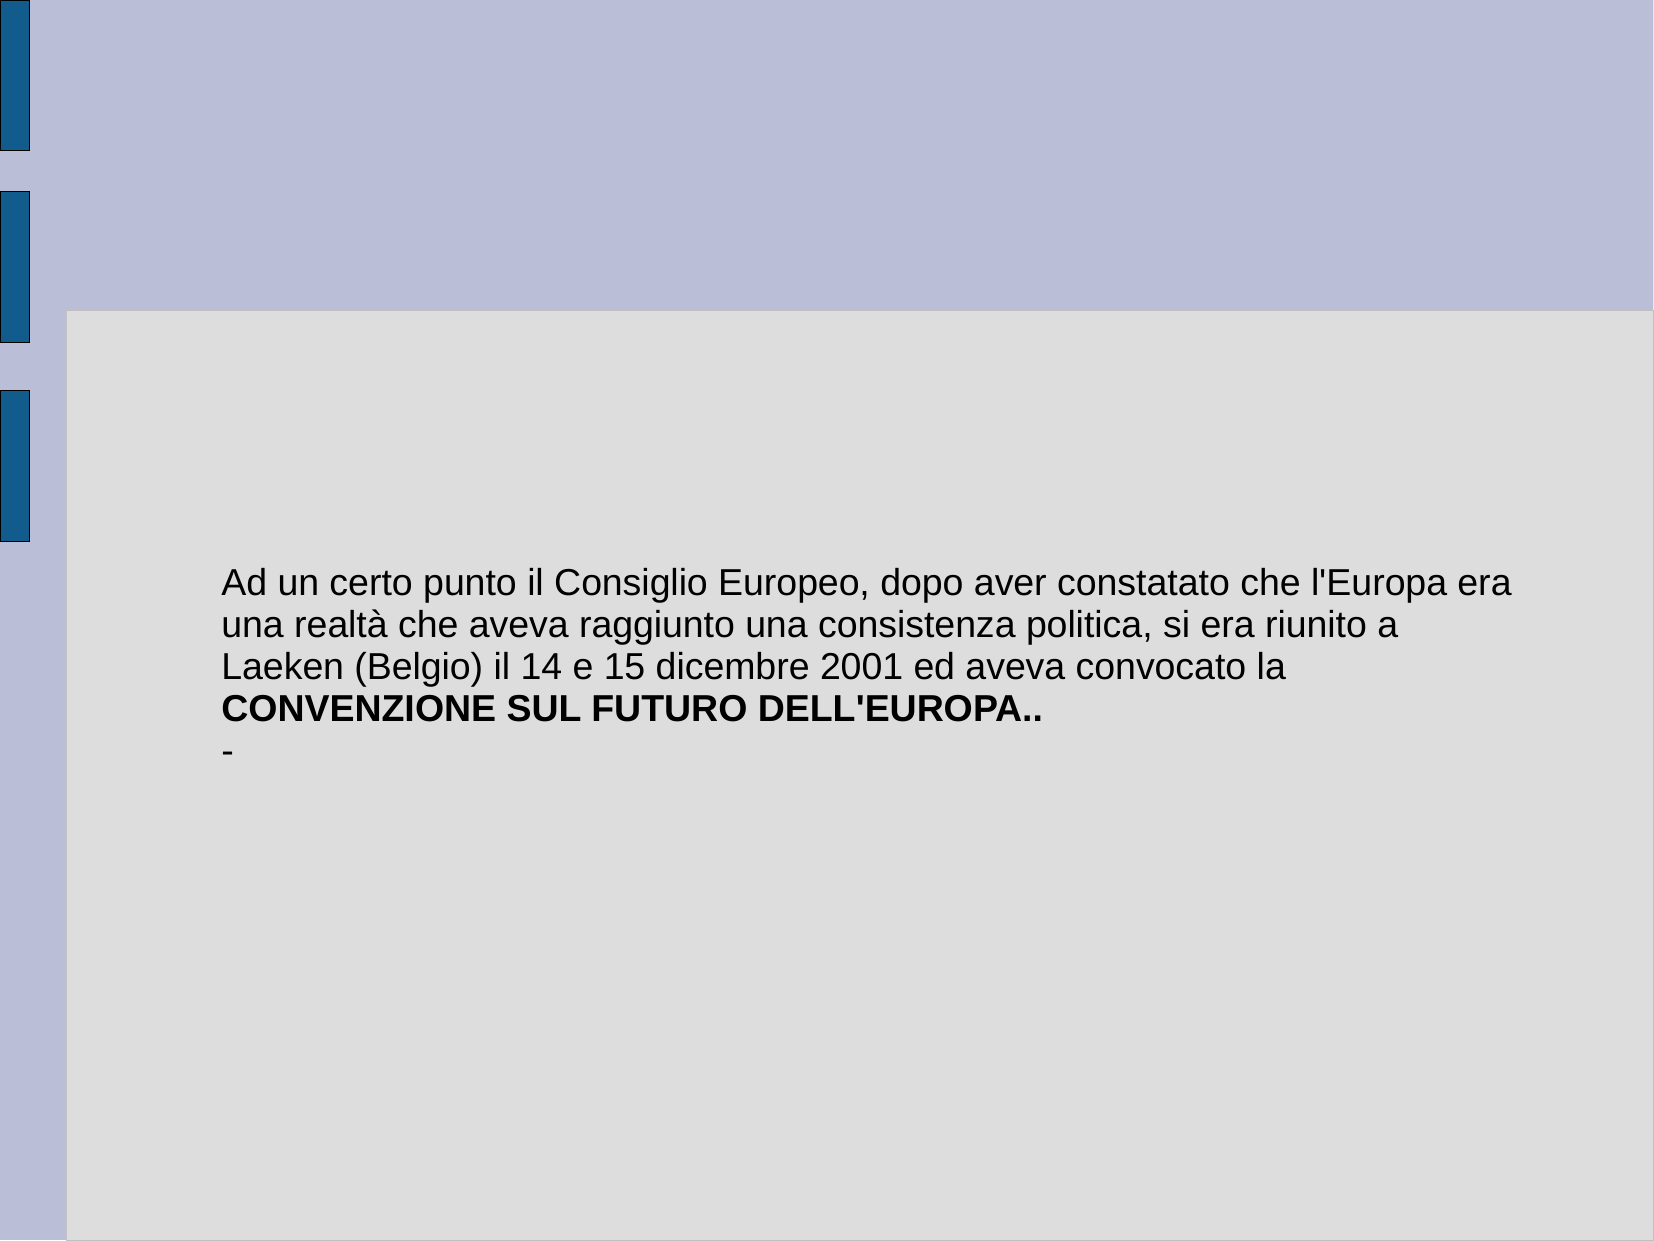

Ad un certo punto il Consiglio Europeo, dopo aver constatato che l'Europa era una realtà che aveva raggiunto una consistenza politica, si era riunito a Laeken (Belgio) il 14 e 15 dicembre 2001 ed aveva convocato la CONVENZIONE SUL FUTURO DELL'EUROPA..
-